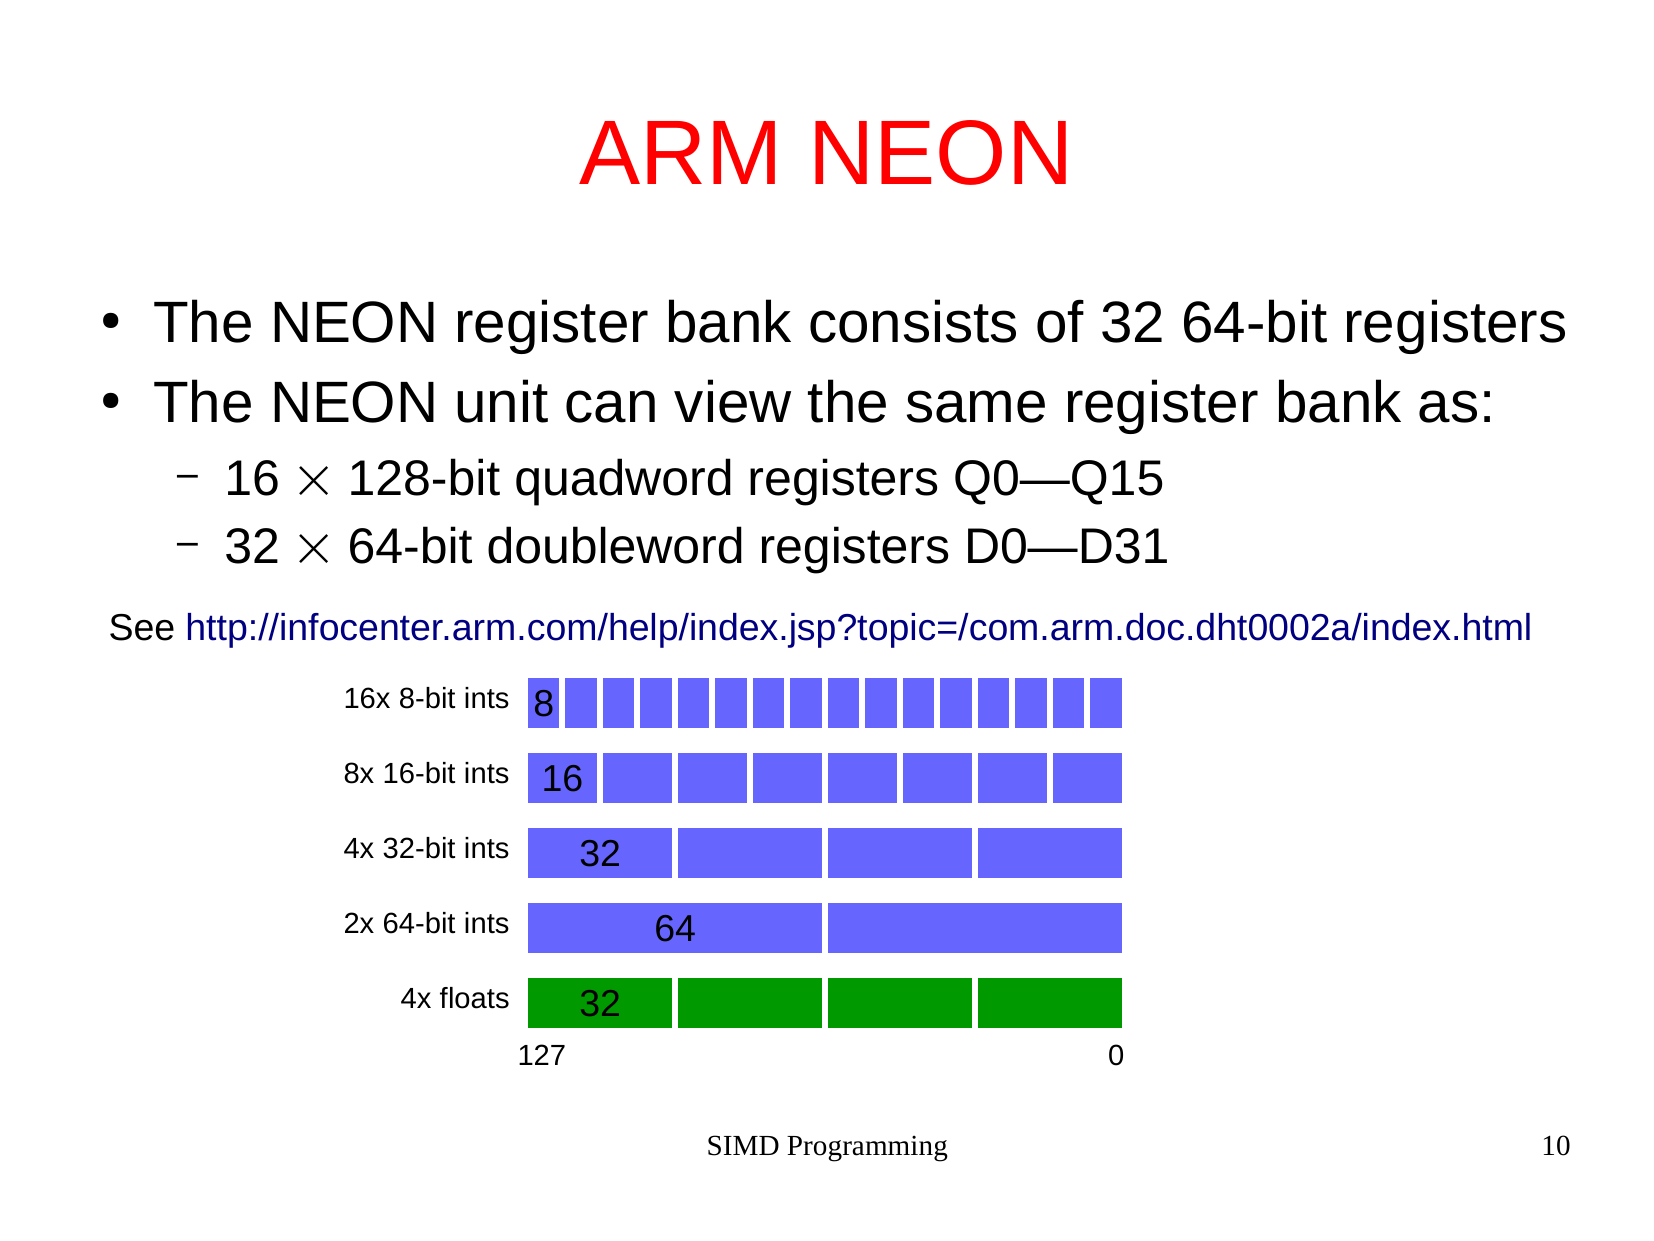

# ARM NEON
The NEON register bank consists of 32 64-bit registers
The NEON unit can view the same register bank as:
16 ´ 128-bit quadword registers Q0—Q15
32 ´ 64-bit doubleword registers D0—D31
See http://infocenter.arm.com/help/index.jsp?topic=/com.arm.doc.dht0002a/index.html
8
16x 8-bit ints
16
8x 16-bit ints
32
4x 32-bit ints
64
2x 64-bit ints
4x floats
32
127
0
SIMD Programming
10